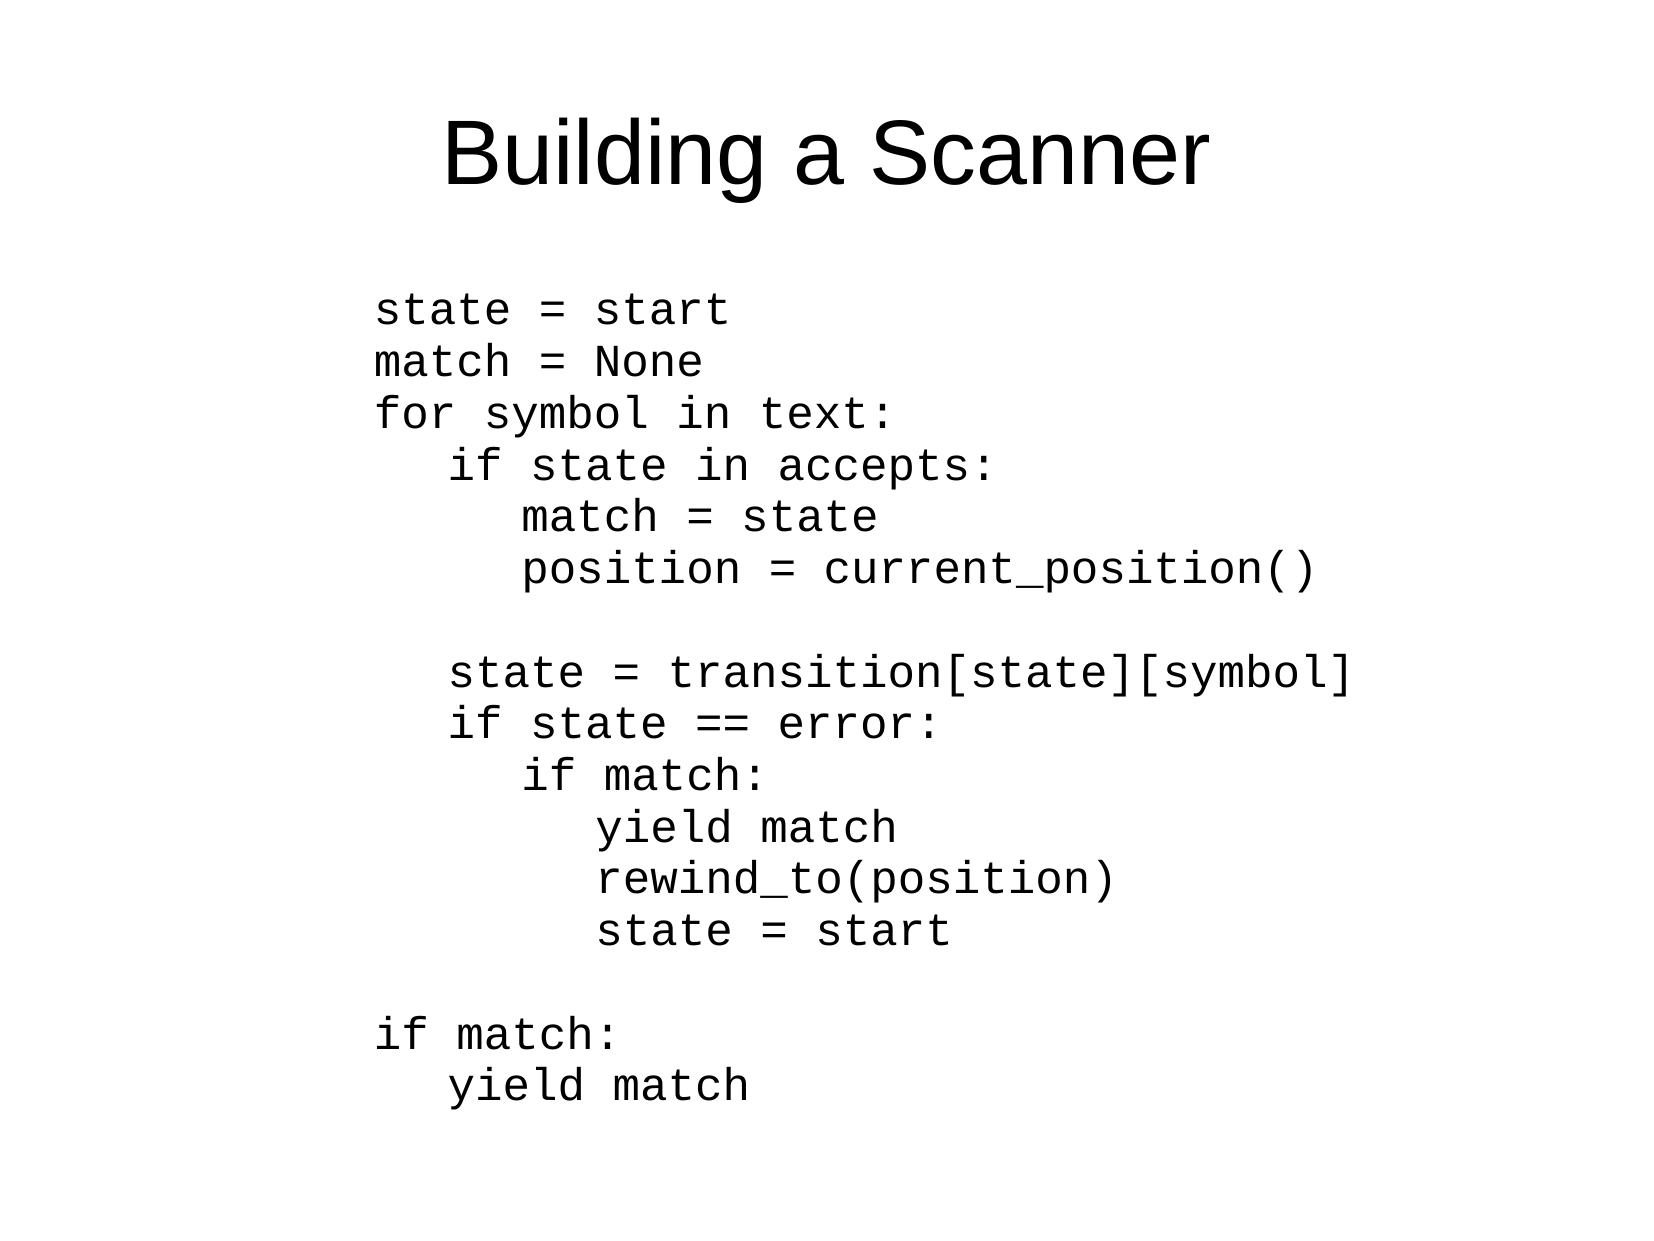

# Building a Scanner
state = start
match = None
for symbol in text:
	if state in accepts:
		match = state
		position = current_position()
	state = transition[state][symbol]
	if state == error:
 		if match:
			yield match
			rewind_to(position)
			state = start
if match:
	yield match